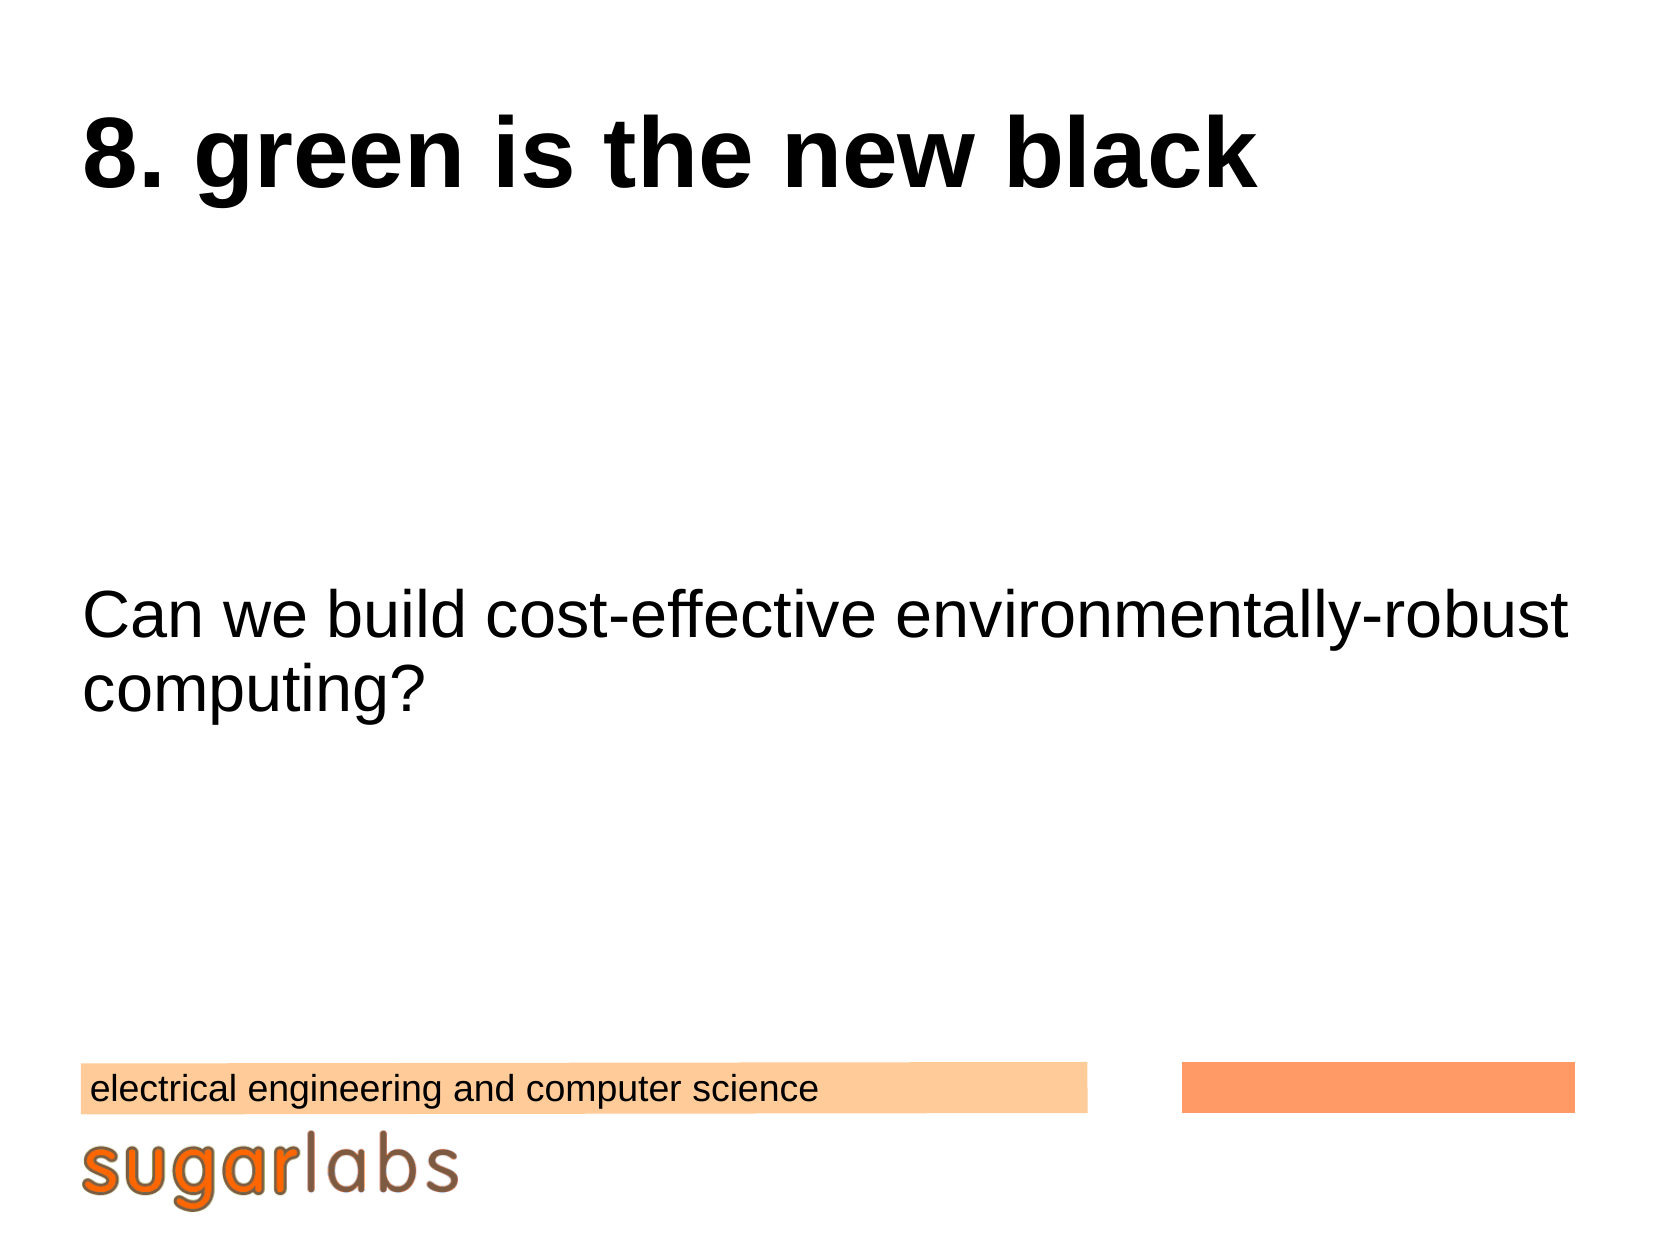

# 8. green is the new black
Can we build cost-effective environmentally-robust computing?
electrical engineering and computer science